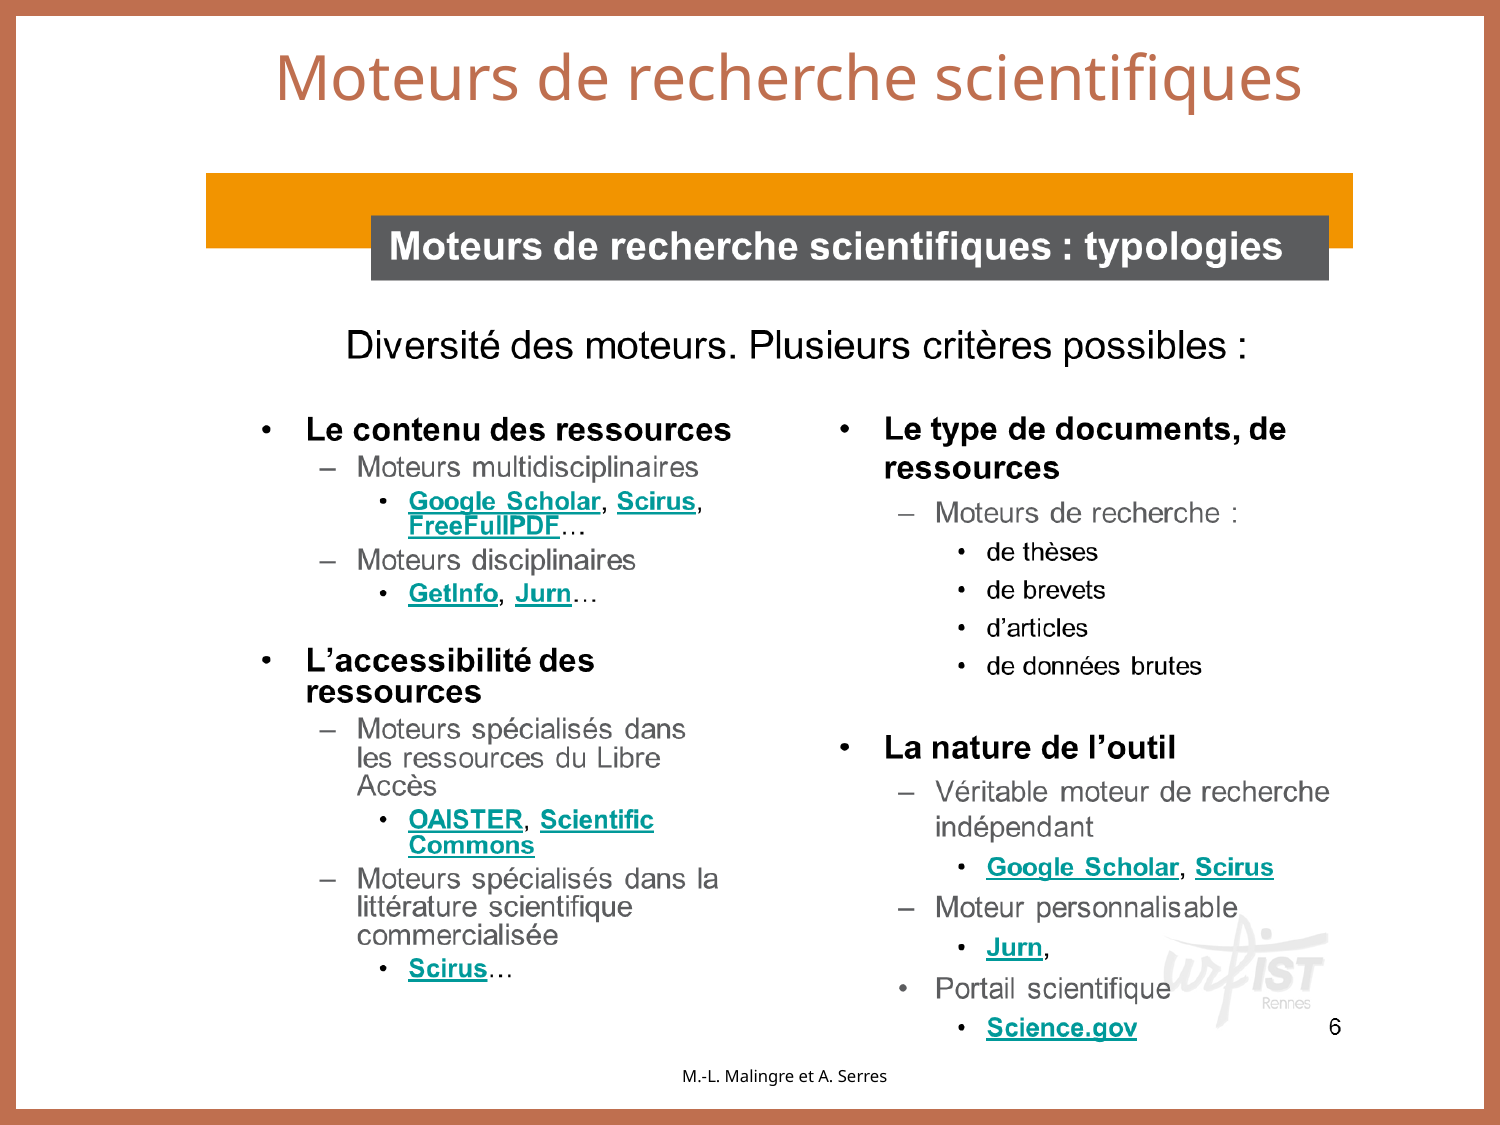

Moteurs de recherche scientifiques
M.-L. Malingre et A. Serres